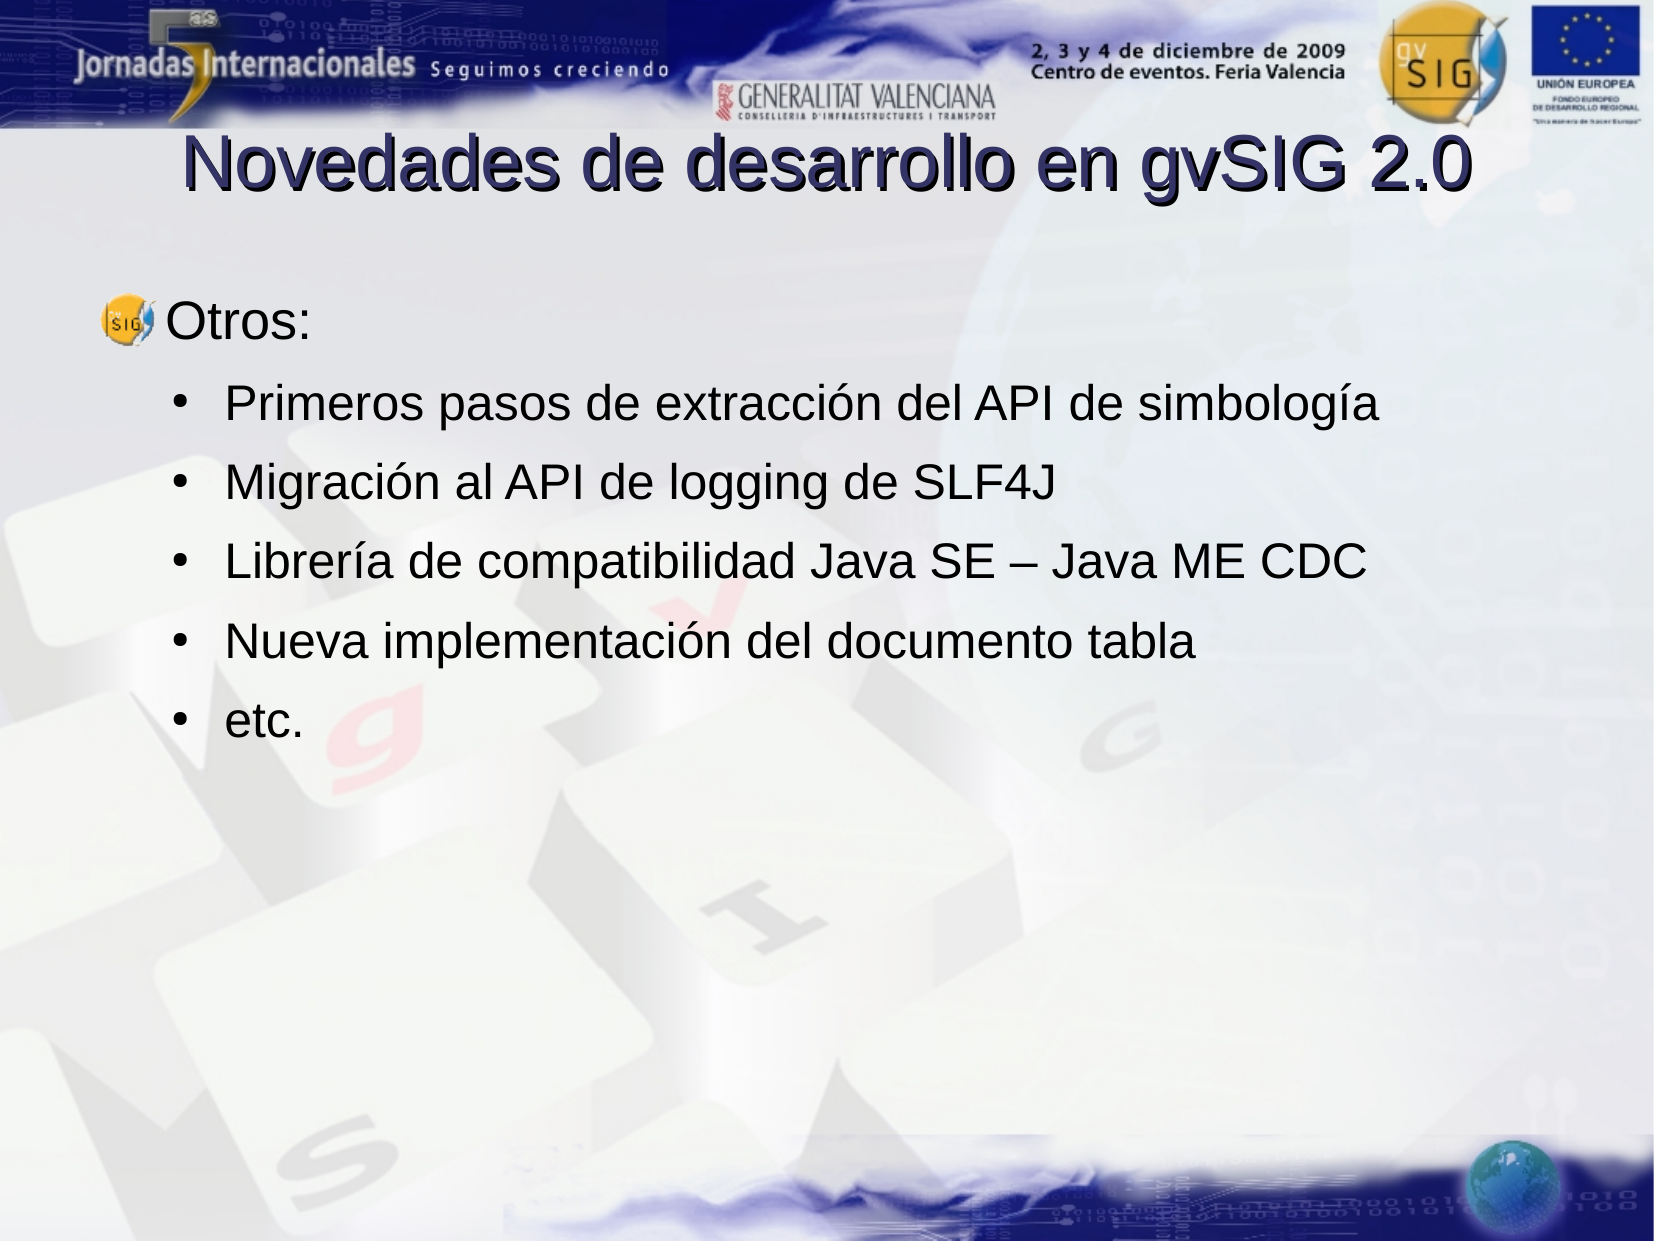

# Novedades de desarrollo en gvSIG 2.0
Otros:
Primeros pasos de extracción del API de simbología
Migración al API de logging de SLF4J
Librería de compatibilidad Java SE – Java ME CDC
Nueva implementación del documento tabla
etc.